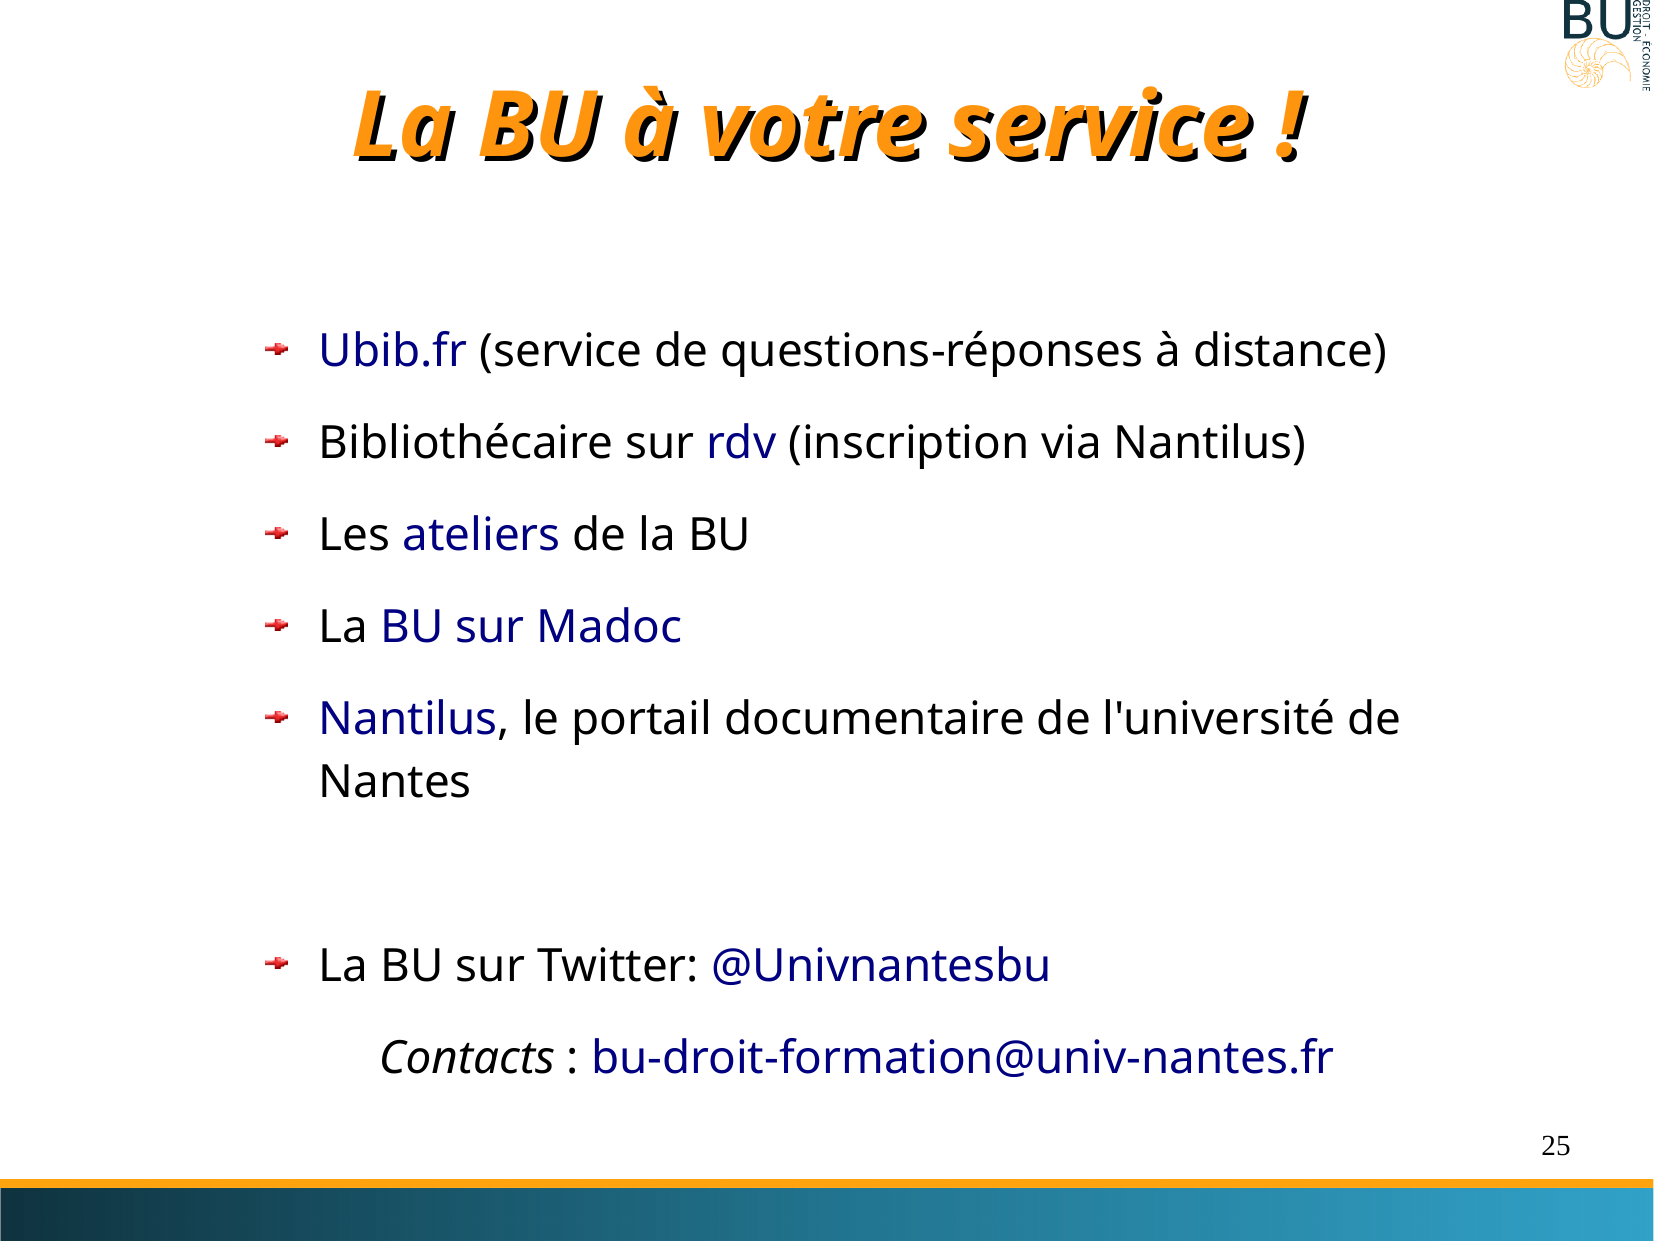

# La BU à votre service !
Ubib.fr (service de questions-réponses à distance)
Bibliothécaire sur rdv (inscription via Nantilus)
Les ateliers de la BU
La BU sur Madoc
Nantilus, le portail documentaire de l'université de Nantes
La BU sur Twitter: @Univnantesbu
 Contacts : bu-droit-formation@univ-nantes.fr
25